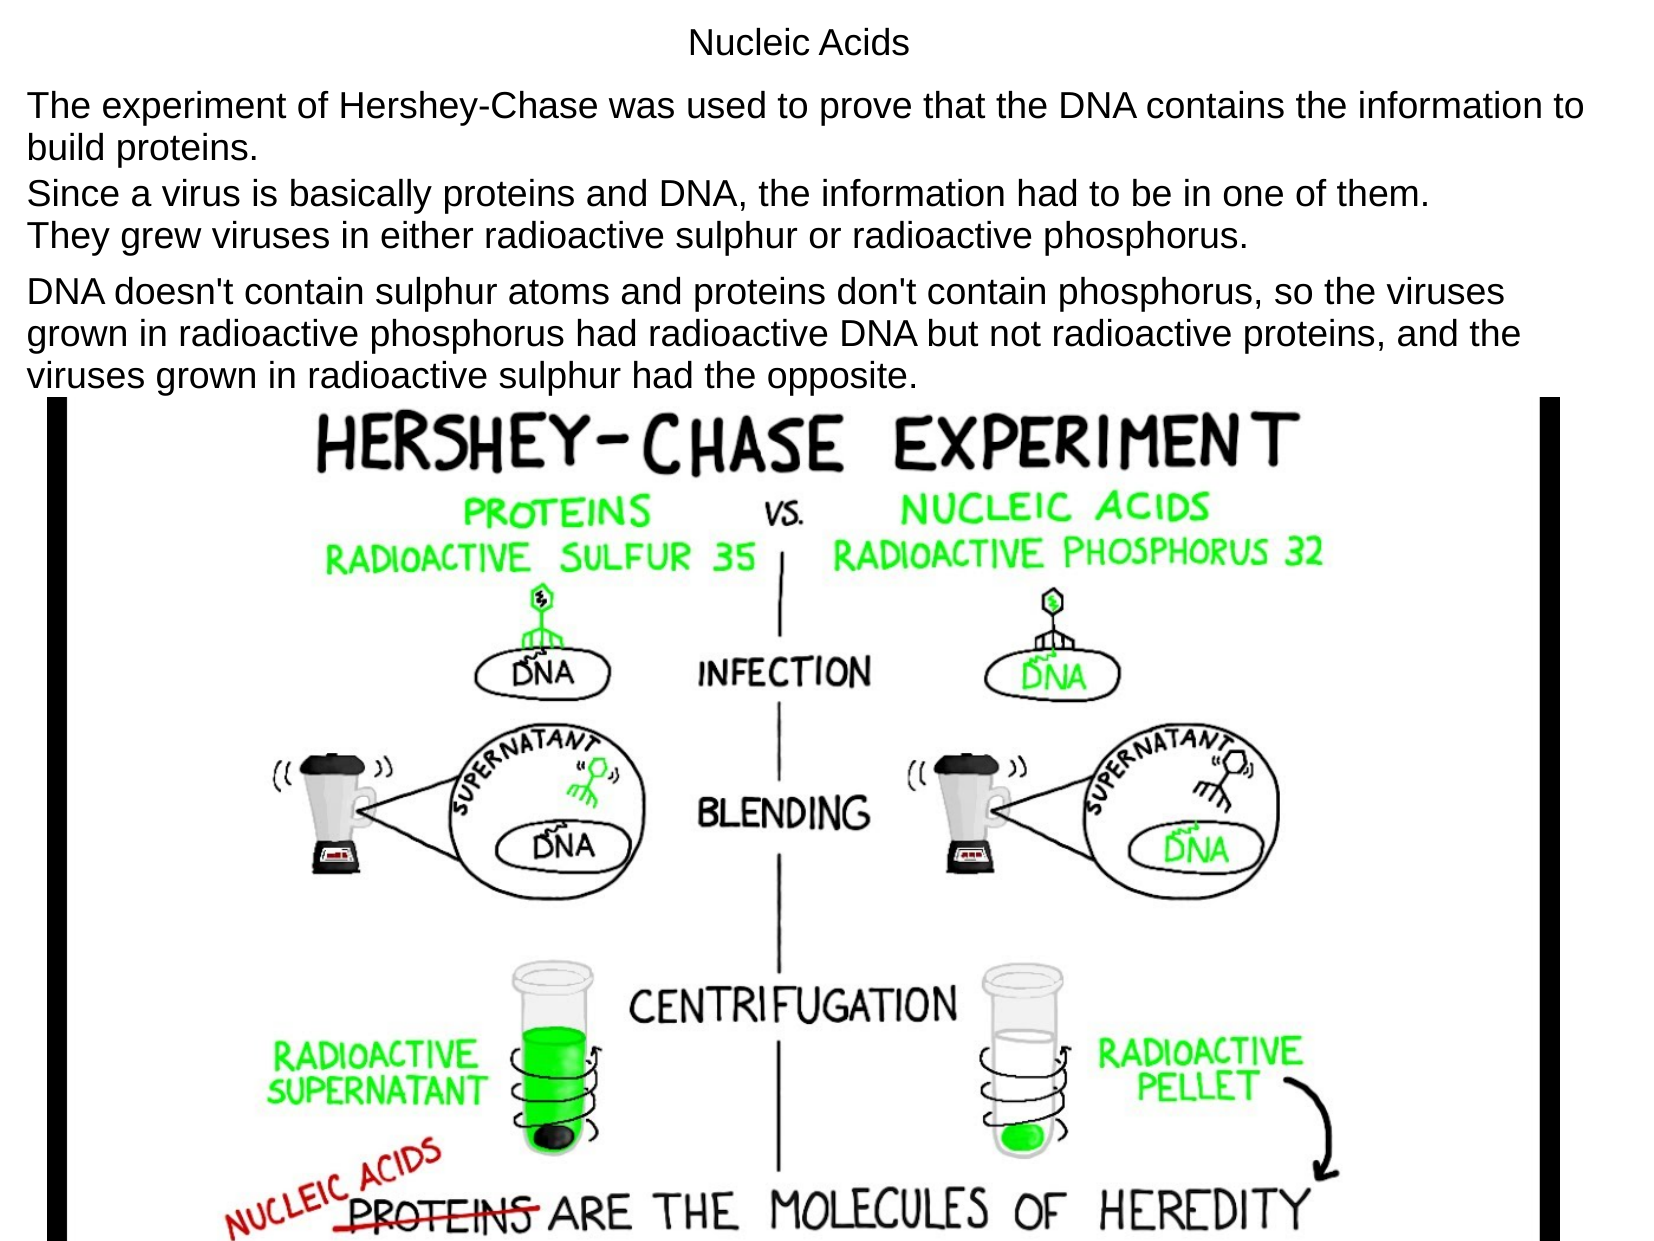

Nucleic Acids
The experiment of Hershey-Chase was used to prove that the DNA contains the information to build proteins.
Since a virus is basically proteins and DNA, the information had to be in one of them.
They grew viruses in either radioactive sulphur or radioactive phosphorus.
DNA doesn't contain sulphur atoms and proteins don't contain phosphorus, so the viruses grown in radioactive phosphorus had radioactive DNA but not radioactive proteins, and the viruses grown in radioactive sulphur had the opposite.